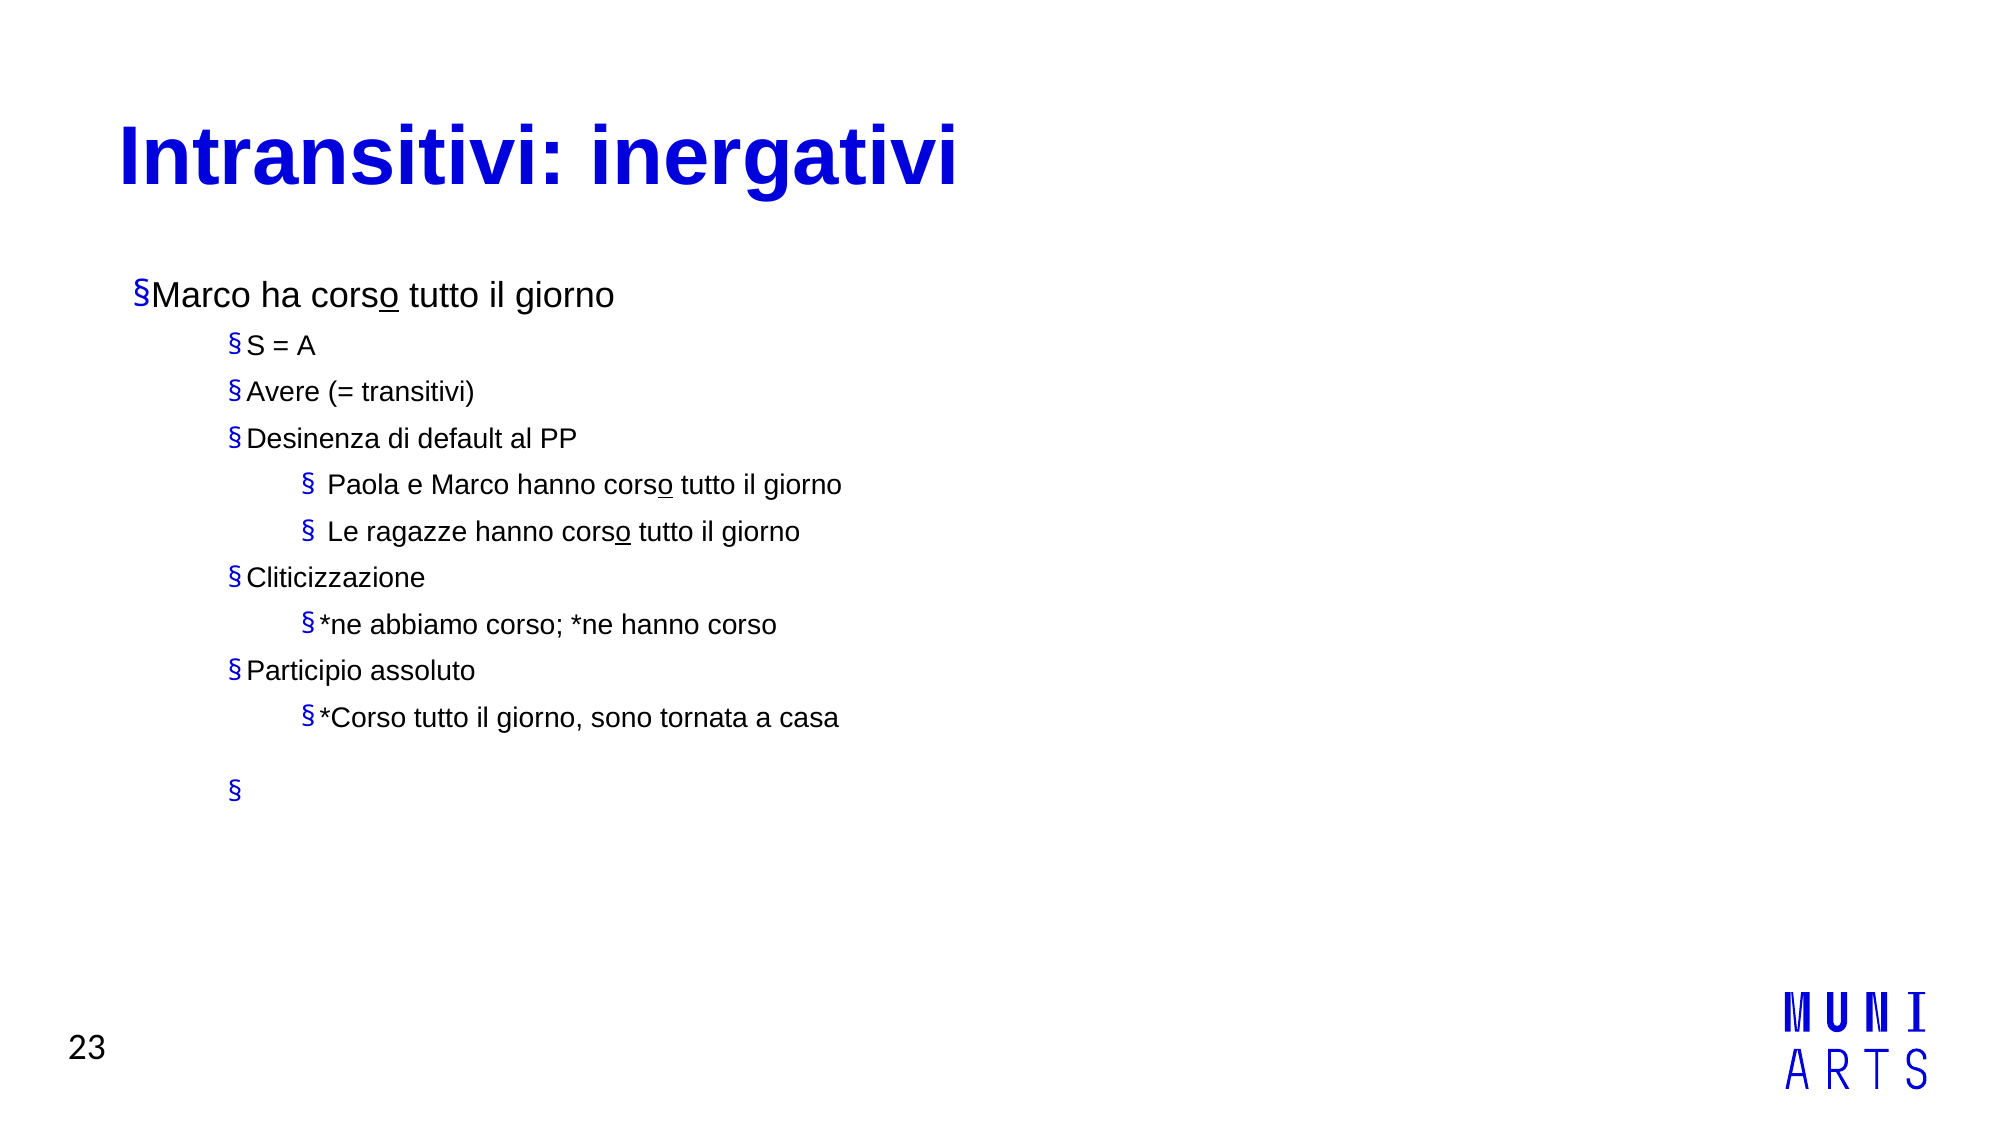

# Intransitivi: inergativi
Marco ha corso tutto il giorno
S = A
Avere (= transitivi)
Desinenza di default al PP
 Paola e Marco hanno corso tutto il giorno
 Le ragazze hanno corso tutto il giorno
Cliticizzazione
*ne abbiamo corso; *ne hanno corso
Participio assoluto
*Corso tutto il giorno, sono tornata a casa